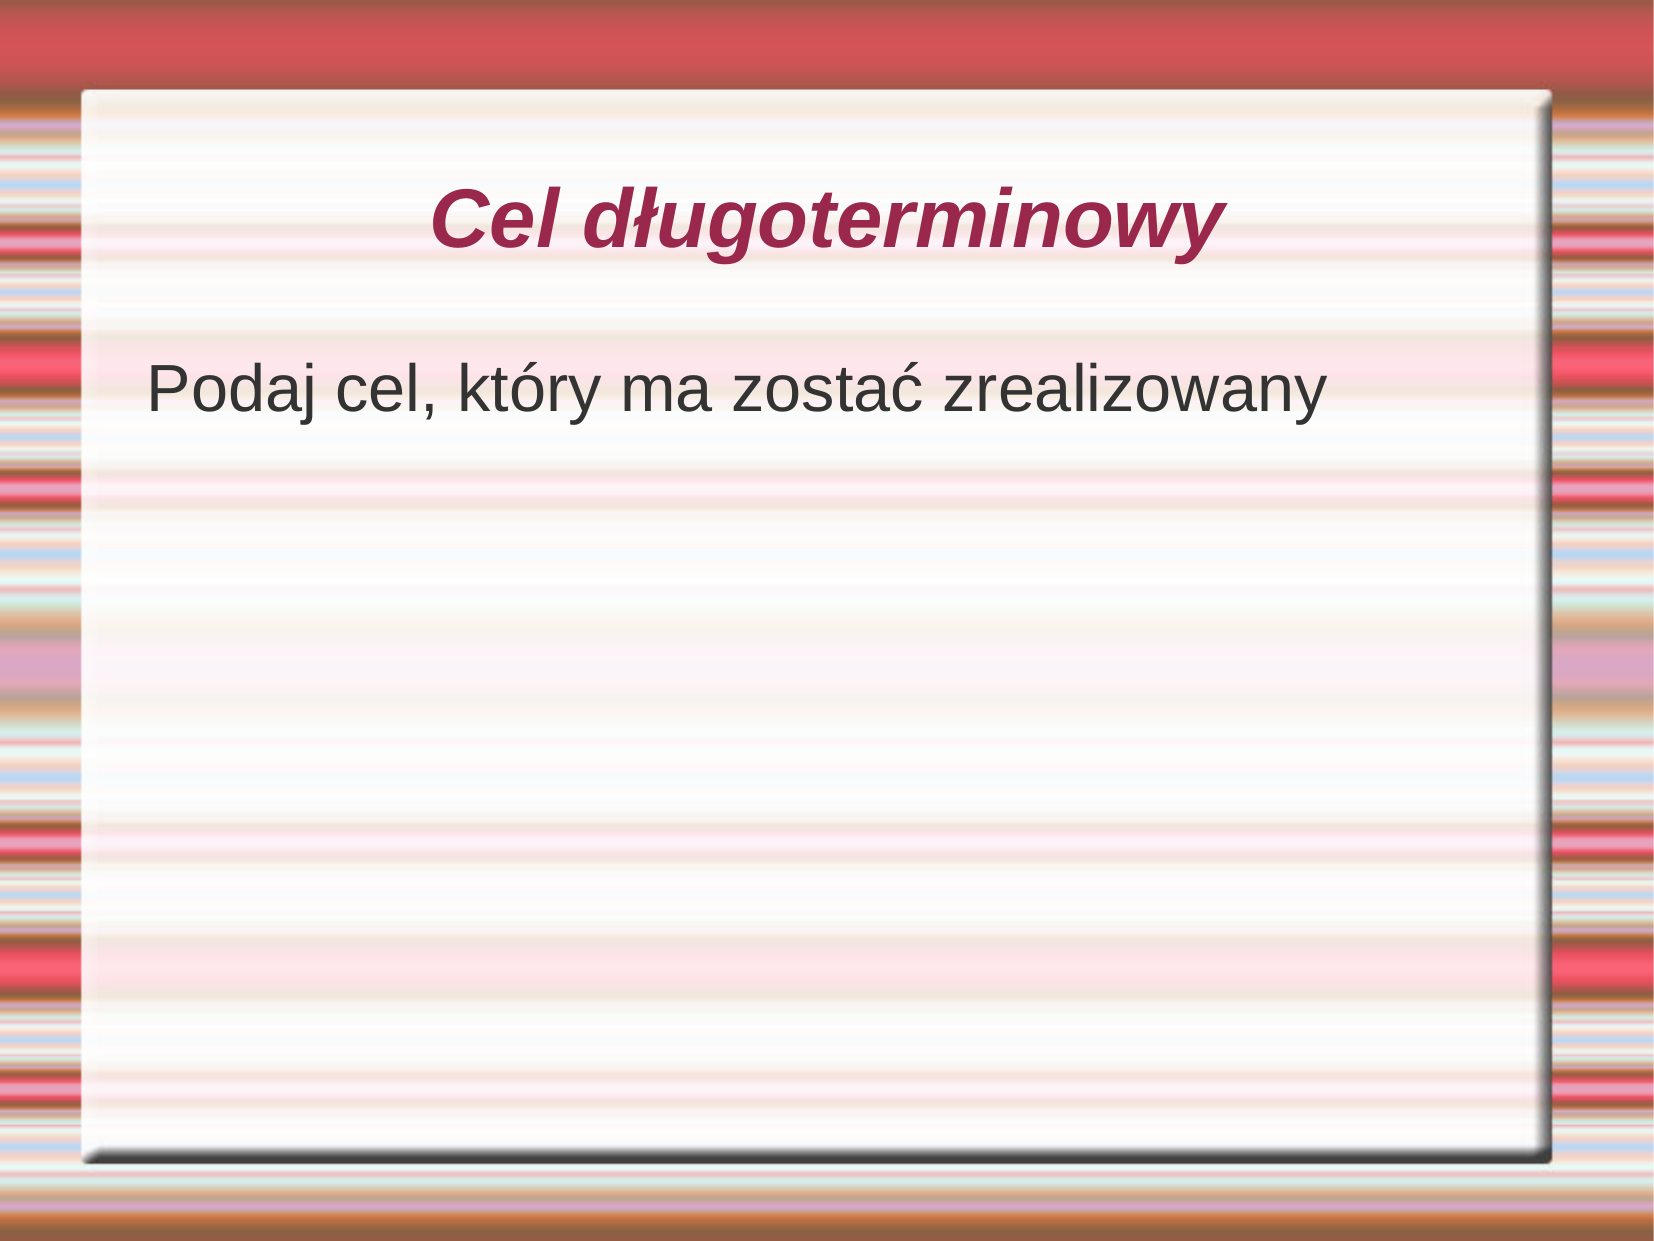

# Cel długoterminowy
Podaj cel, który ma zostać zrealizowany